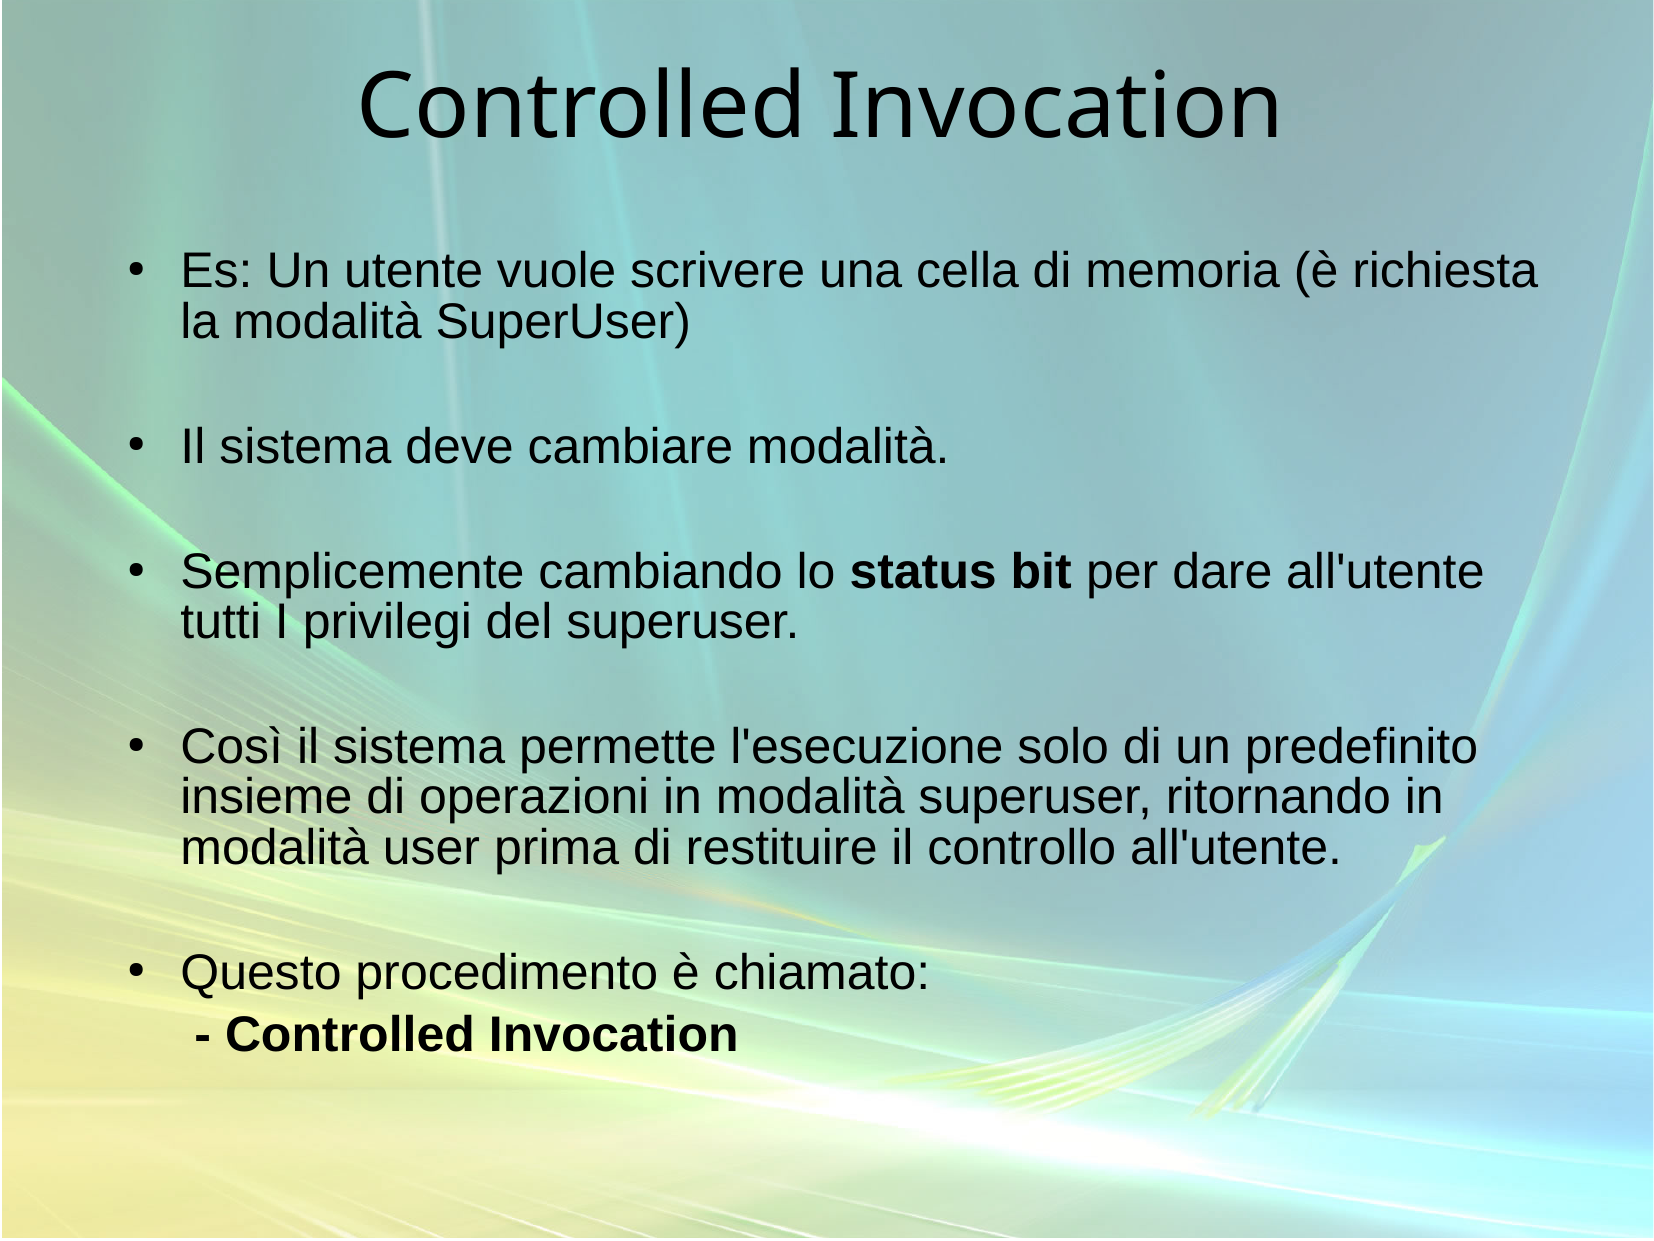

# Controlled Invocation
Es: Un utente vuole scrivere una cella di memoria (è richiesta la modalità SuperUser)
Il sistema deve cambiare modalità.
Semplicemente cambiando lo status bit per dare all'utente tutti I privilegi del superuser.
Così il sistema permette l'esecuzione solo di un predefinito insieme di operazioni in modalità superuser, ritornando in modalità user prima di restituire il controllo all'utente.
Questo procedimento è chiamato:
 - Controlled Invocation